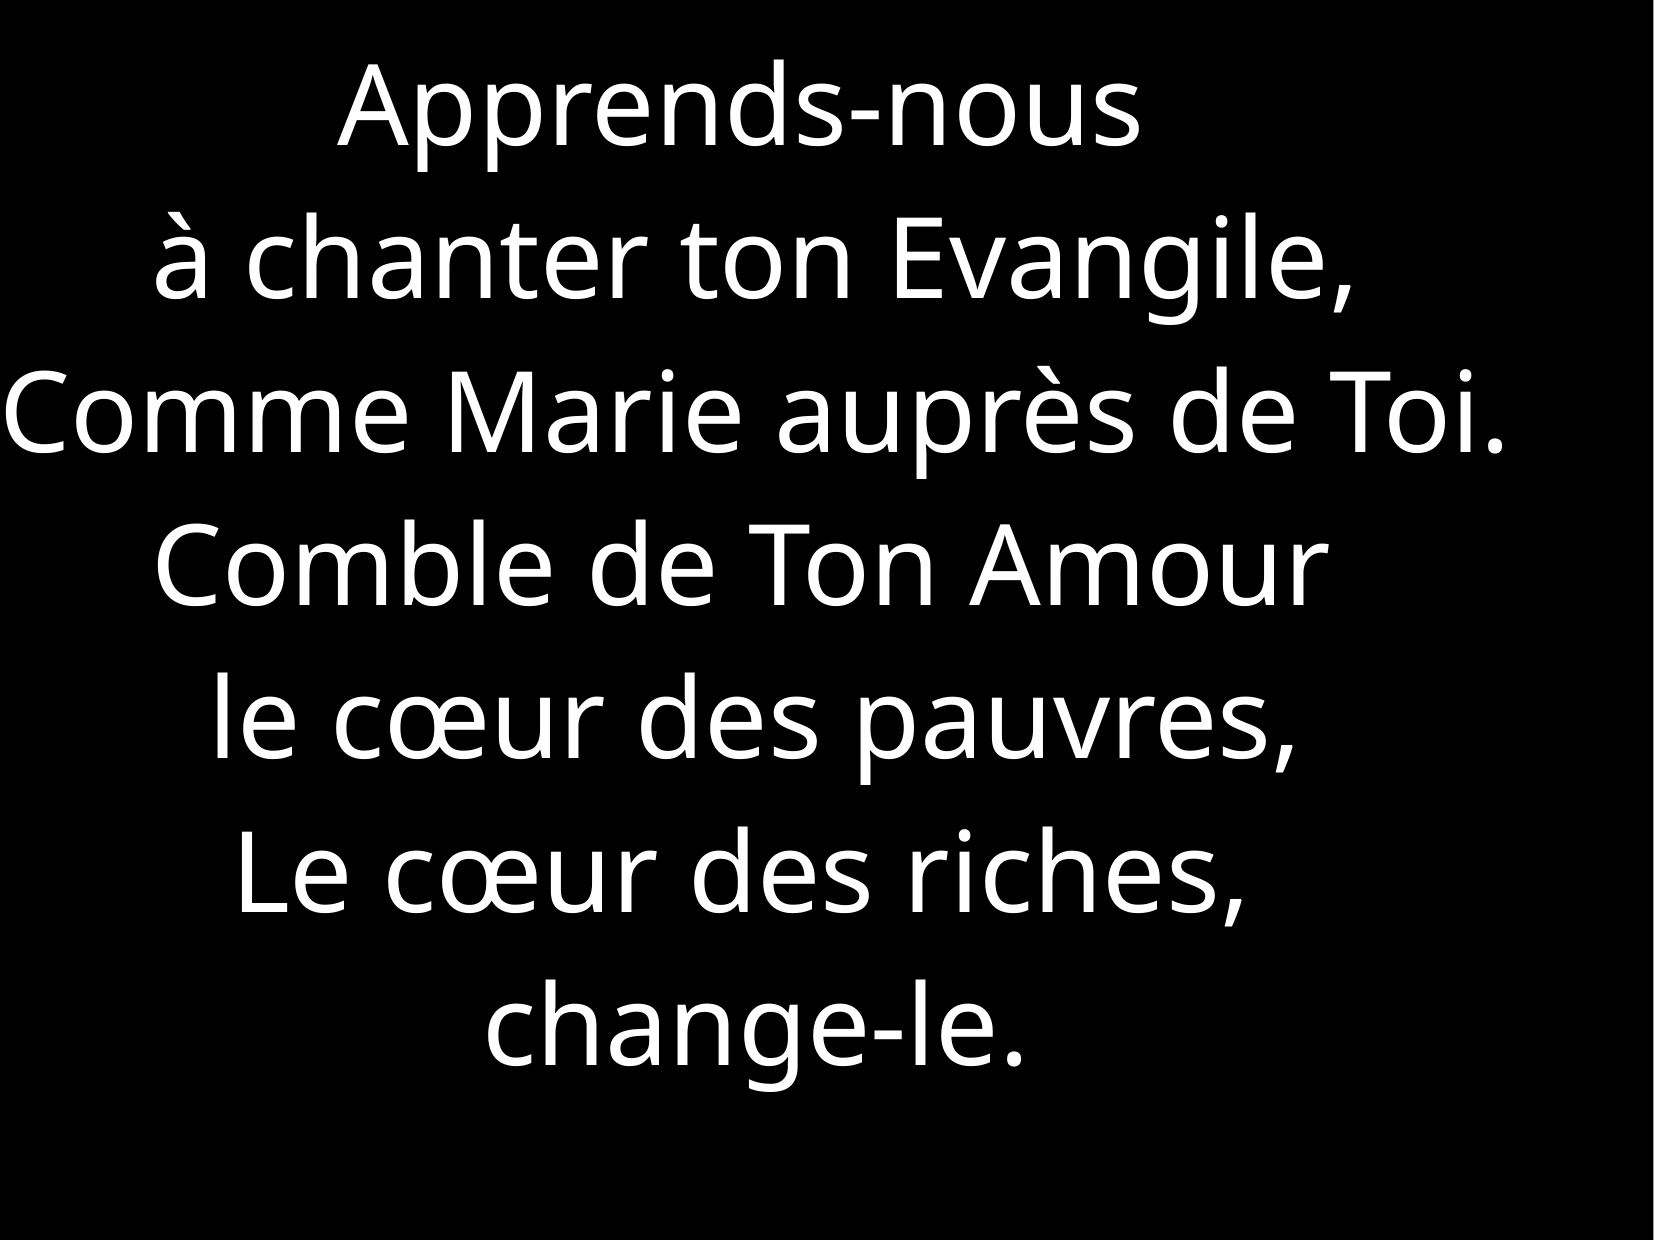

# Apprends-nous
à chanter ton Evangile,
Comme Marie auprès de Toi.
Comble de Ton Amour
le cœur des pauvres,
Le cœur des riches,
change-le.